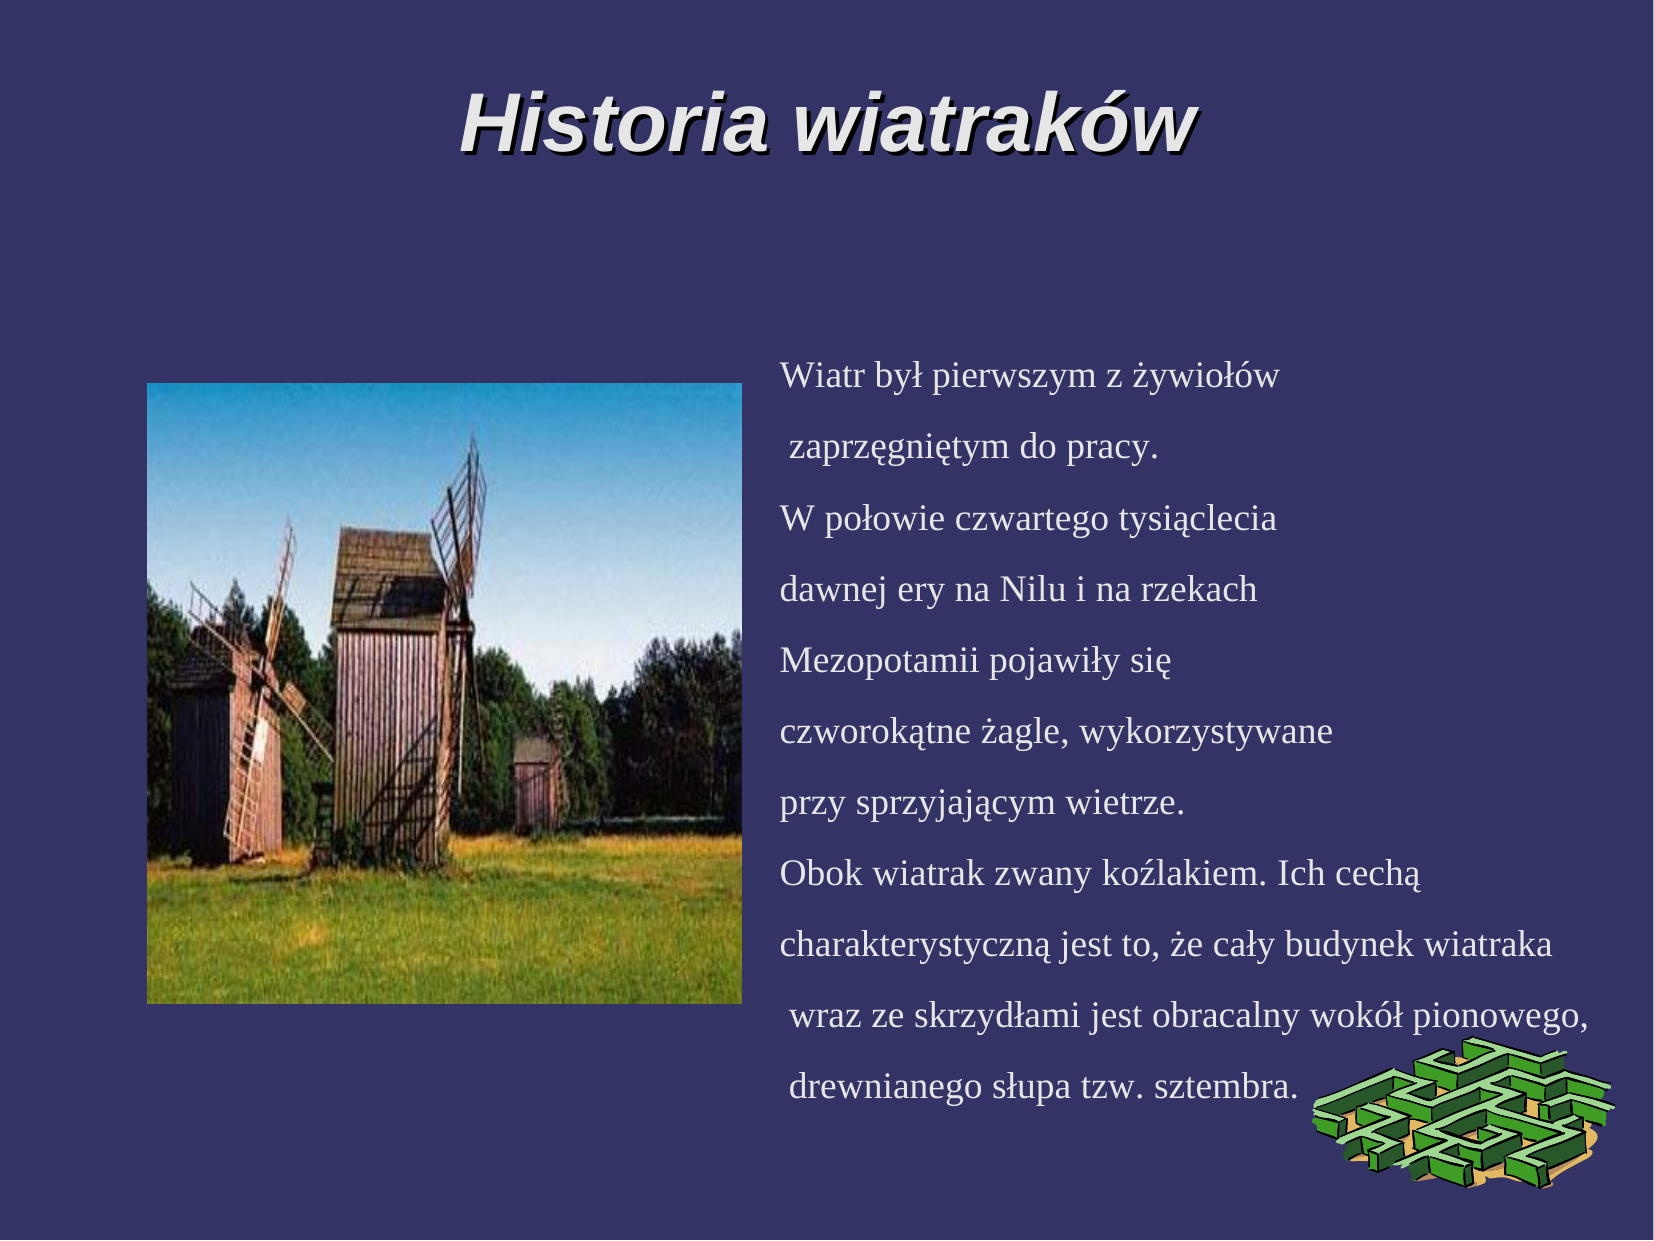

# Historia wiatraków
Wiatr był pierwszym z żywiołów
 zaprzęgniętym do pracy.
W połowie czwartego tysiąclecia
dawnej ery na Nilu i na rzekach
Mezopotamii pojawiły się
czworokątne żagle, wykorzystywane
przy sprzyjającym wietrze.
Obok wiatrak zwany koźlakiem. Ich cechą
charakterystyczną jest to, że cały budynek wiatraka
 wraz ze skrzydłami jest obracalny wokół pionowego,
 drewnianego słupa tzw. sztembra.